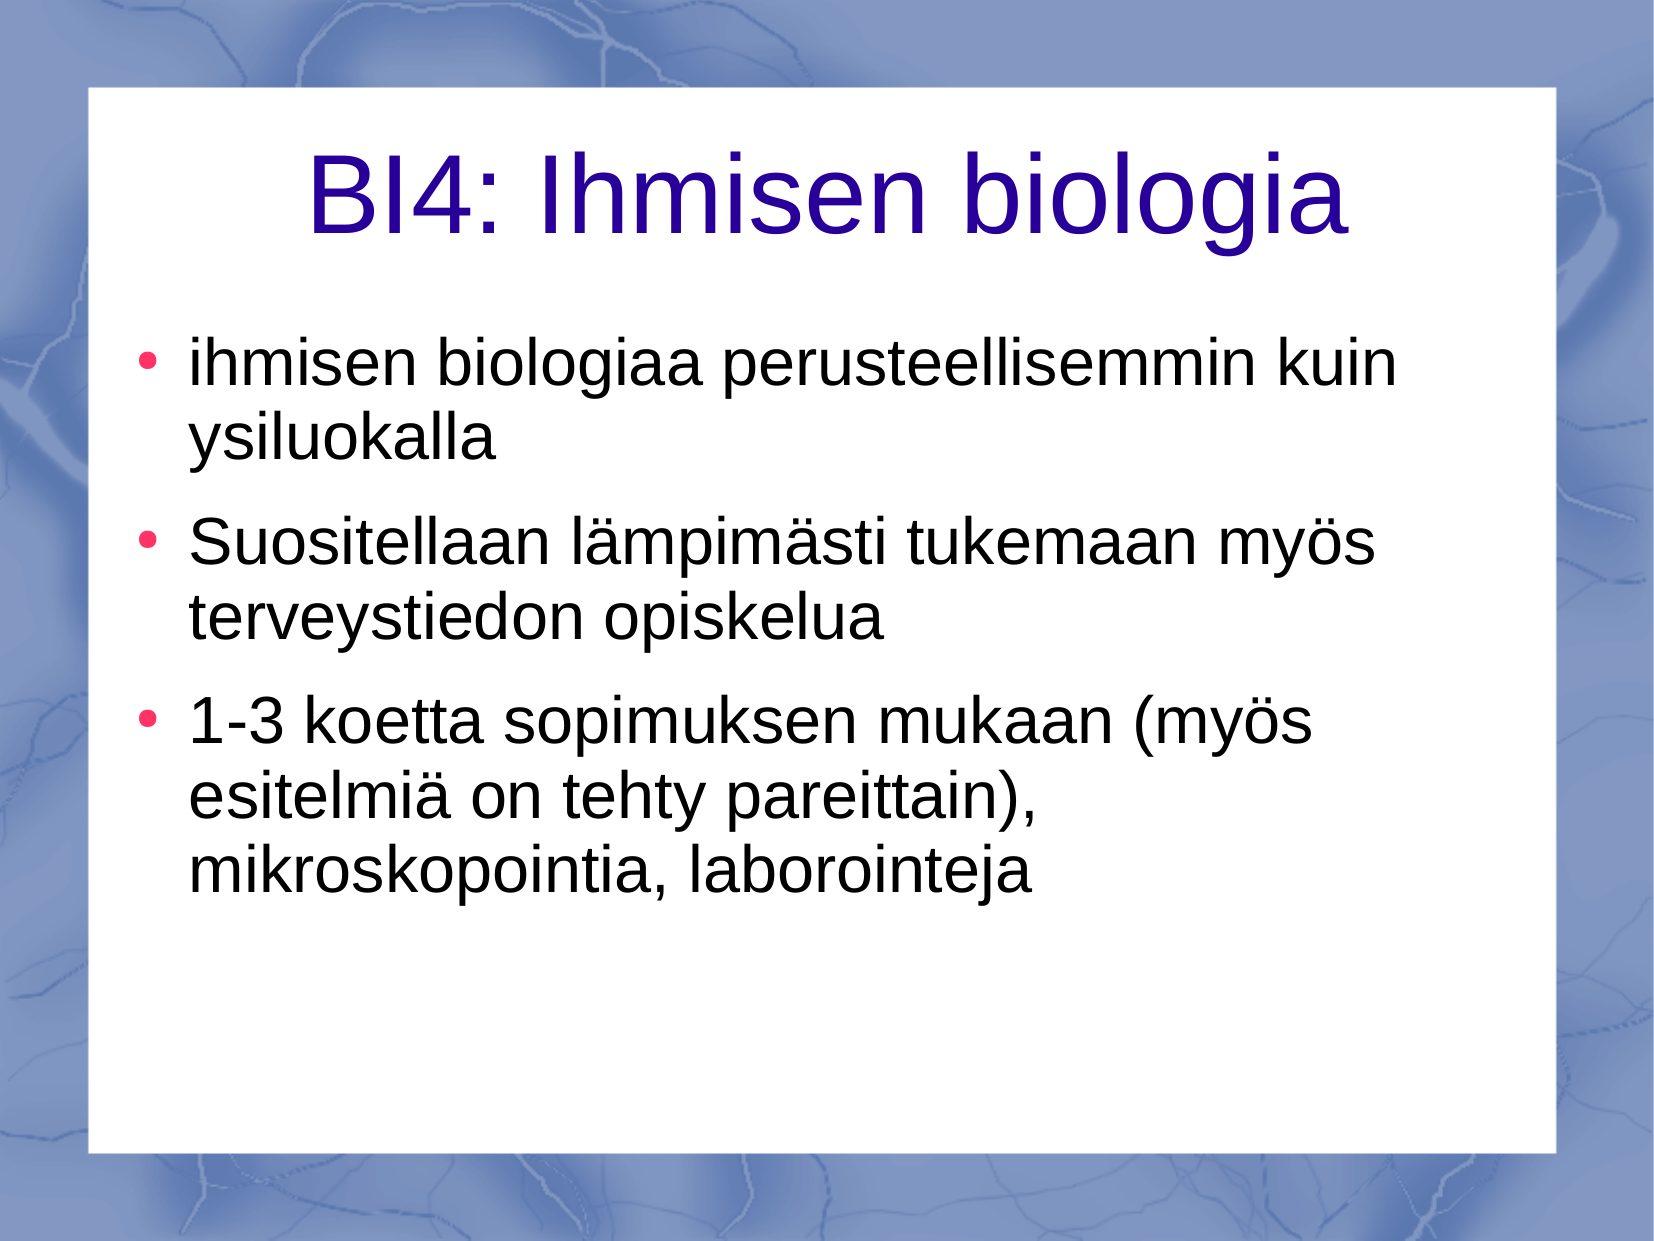

# BI4: Ihmisen biologia
ihmisen biologiaa perusteellisemmin kuin ysiluokalla
Suositellaan lämpimästi tukemaan myös terveystiedon opiskelua
1-3 koetta sopimuksen mukaan (myös esitelmiä on tehty pareittain), mikroskopointia, laborointeja